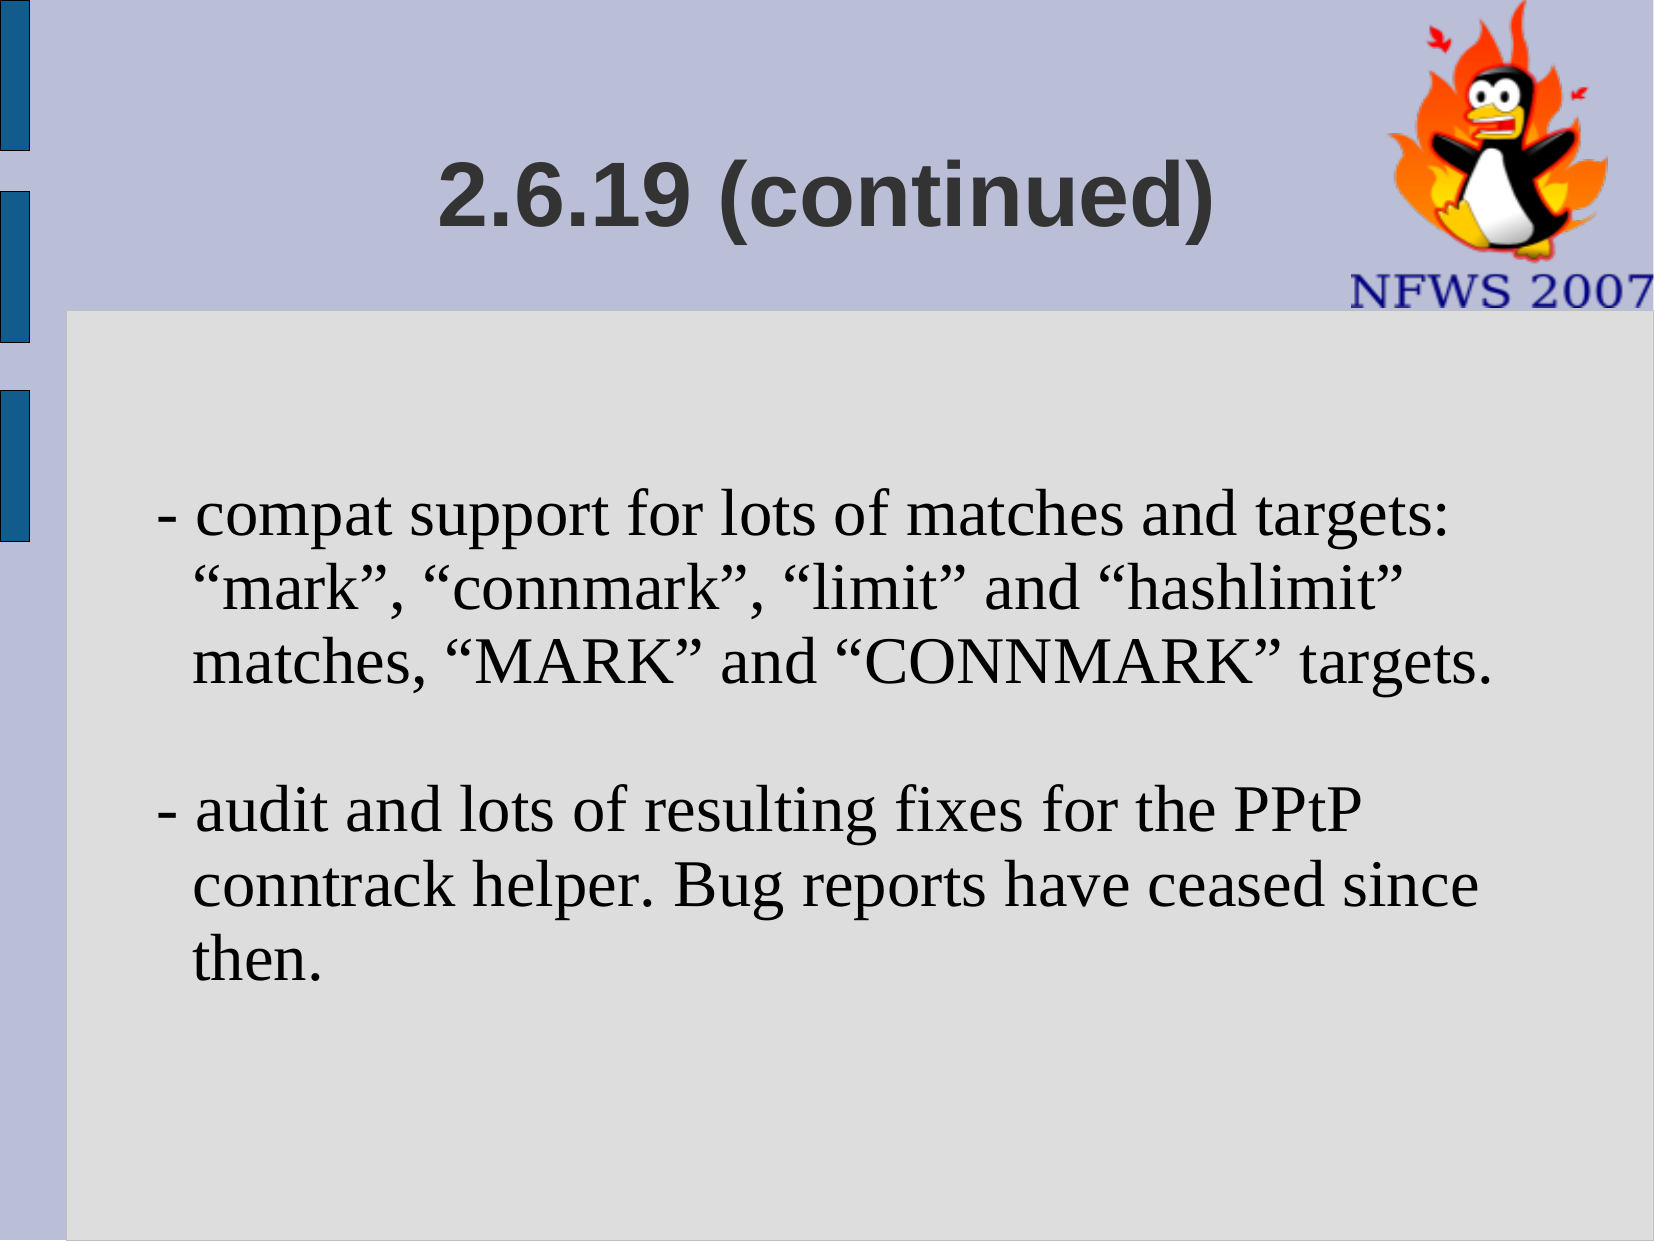

# 2.6.19 (continued)
- compat support for lots of matches and targets: “mark”, “connmark”, “limit” and “hashlimit” matches, “MARK” and “CONNMARK” targets.
- audit and lots of resulting fixes for the PPtP conntrack helper. Bug reports have ceased since then.